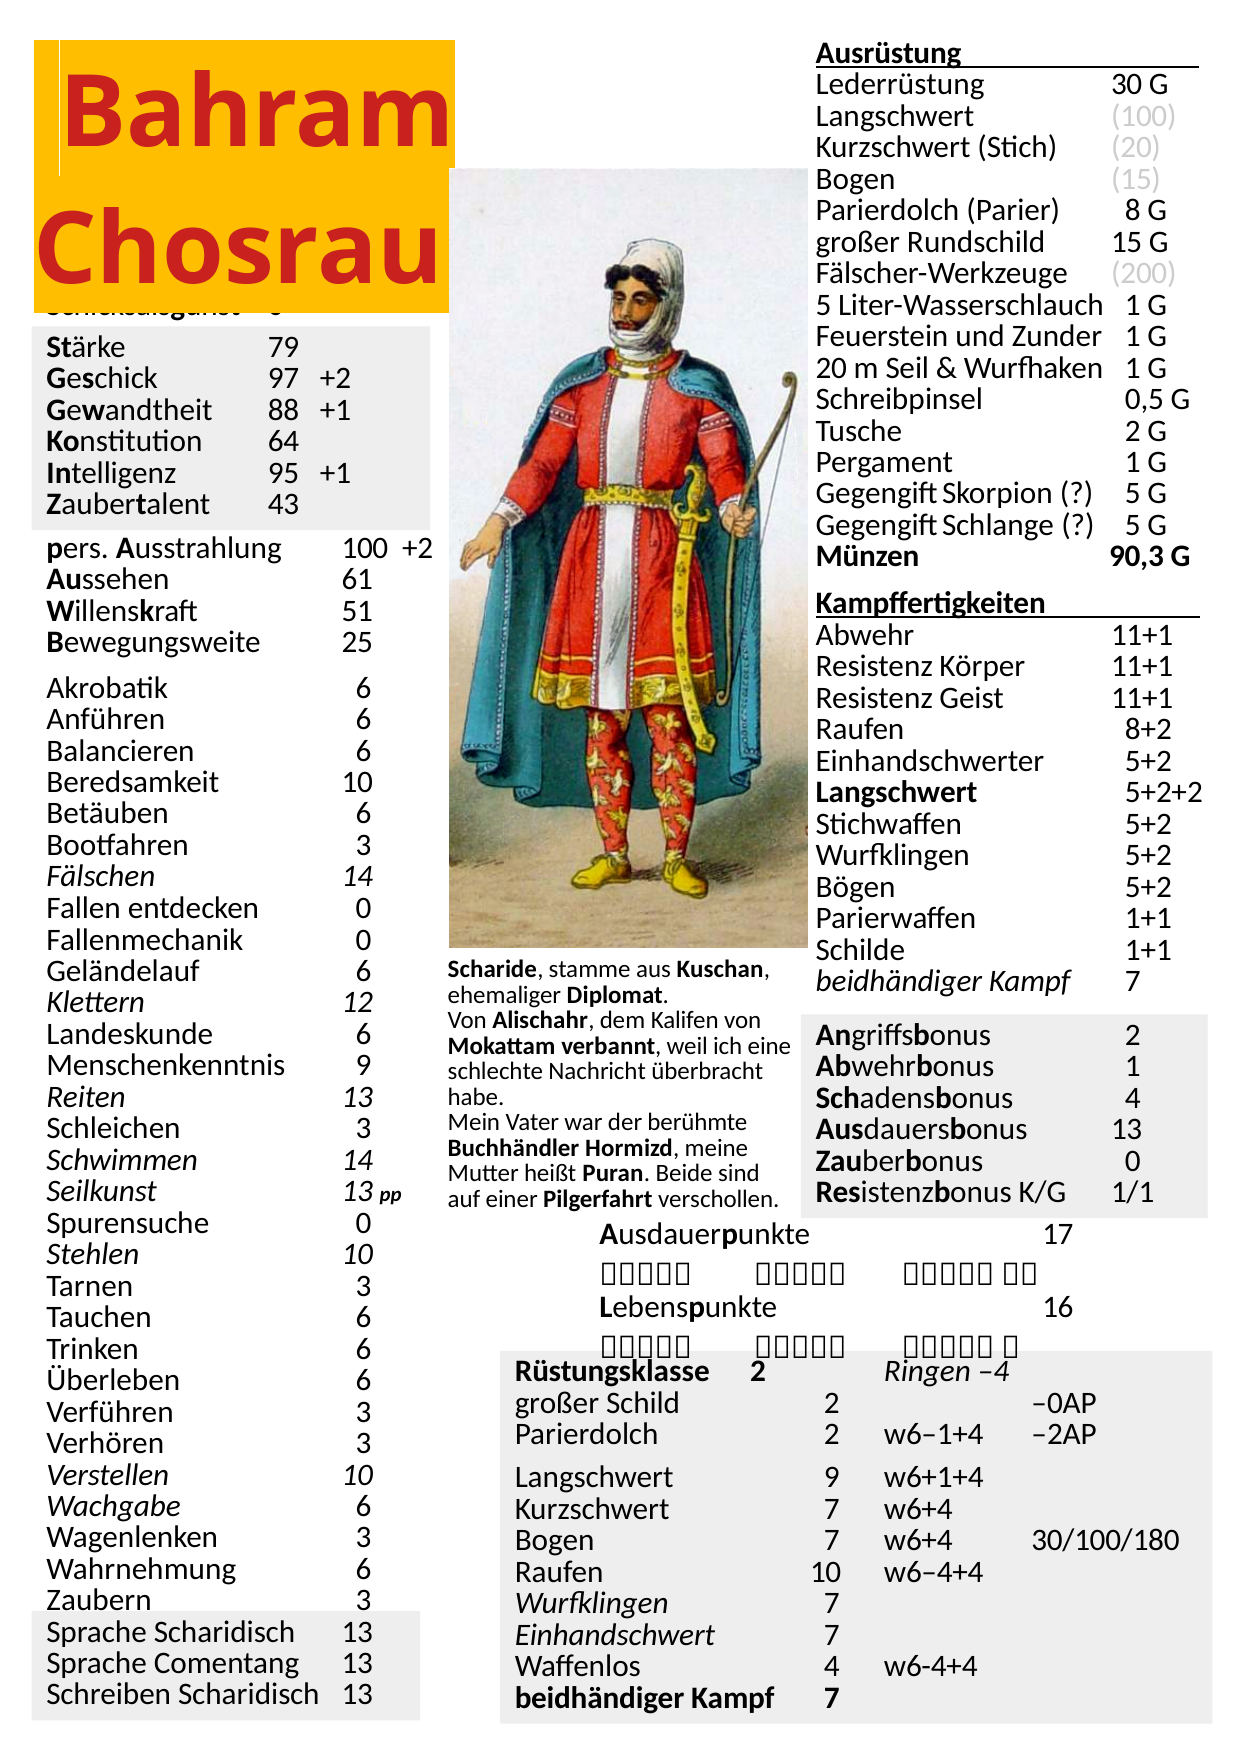

Bahram Chosrau
Ausrüstung
Lederrüstung		30 G
Langschwert		(100)
Kurzschwert (Stich)	(20)
Bogen			(15)
Parierdolch (Parier)	 8 G
großer Rundschild	15 G
Fälscher-Werkzeuge	(200)
5 Liter-Wasserschlauch	 1 G
Feuerstein und Zunder	 1 G
20 m Seil & Wurfhaken	 1 G
Schreibpinsel		 0,5 G
Tusche			 2 G
Pergament			 1 G
Gegengift Skorpion (?)	 5 G
Gegengift Schlange (?)	 5 G
Münzen		 90,3 G
Mittelschicht, 174 cm, 69 kg,
22 Jahre, Rechtshänder
Ortskenntnis Kuschan/Städte
Grad 1 Erfahrungspunkte 0
Schicksalsgunst	0
Stärke		79
Geschick		97 +2
Gewandtheit	88 +1
Konstitution	64
Intelligenz		95 +1
Zaubertalent	43
pers. Ausstrahlung	100 +2
Aussehen			61
Willenskraft		51
Bewegungsweite		25
Kampffertigkeiten
Abwehr			11+1
Resistenz Körper		11+1
Resistenz Geist		11+1
Raufen			 8+2
Einhandschwerter	 5+2
Langschwert		 5+2+2
Stichwaffen			 5+2
Wurfklingen		 5+2
Bögen			 5+2
Parierwaffen		 1+1
Schilde			 1+1
beidhändiger Kampf	 7
Akrobatik			 6
Anführen			 6
Balancieren		 6
Beredsamkeit		10
Betäuben			 6
Bootfahren			 3
Fälschen			14
Fallen entdecken		 0
Fallenmechanik		 0
Geländelauf		 6
Klettern			12
Landeskunde		 6
Menschenkenntnis	 9
Reiten			13
Schleichen			 3
Schwimmen		14
Seilkunst			13 pp
Spurensuche		 0
Stehlen			10
Tarnen			 3
Tauchen			 6
Trinken			 6
Überleben			 6
Verführen			 3
Verhören			 3
Verstellen			10
Wachgabe			 6
Wagenlenken		 3
Wahrnehmung		 6
Zaubern			 3
Scharide, stamme aus Kuschan,
ehemaliger Diplomat.
Von Alischahr, dem Kalifen von
Mokattam verbannt, weil ich eine
schlechte Nachricht überbracht
habe.
Mein Vater war der berühmte
Buchhändler Hormizd, meine
Mutter heißt Puran. Beide sind
auf einer Pilgerfahrt verschollen.
Angriffsbonus		 2
Abwehrbonus		 1
Schadensbonus		 4
Ausdauersbonus		13
Zauberbonus		 0
Resistenzbonus K/G	1/1
Ausdauerpunkte				17
Lebenspunkte				16
Rüstungsklasse	 2		Ringen –4
großer Schild		 2			–0AP
Parierdolch			 2	w6–1+4	–2AP
Langschwert		 9	w6+1+4
Kurzschwert		 7	w6+4
Bogen			 7	w6+4		30/100/180
Raufen			10	w6–4+4
Wurfklingen	 	 7
Einhandschwert	 	 7
Waffenlos		 	 4	w6-4+4
beidhändiger Kampf	 7
Sprache Scharidisch	13
Sprache Comentang	13
Schreiben Scharidisch	13